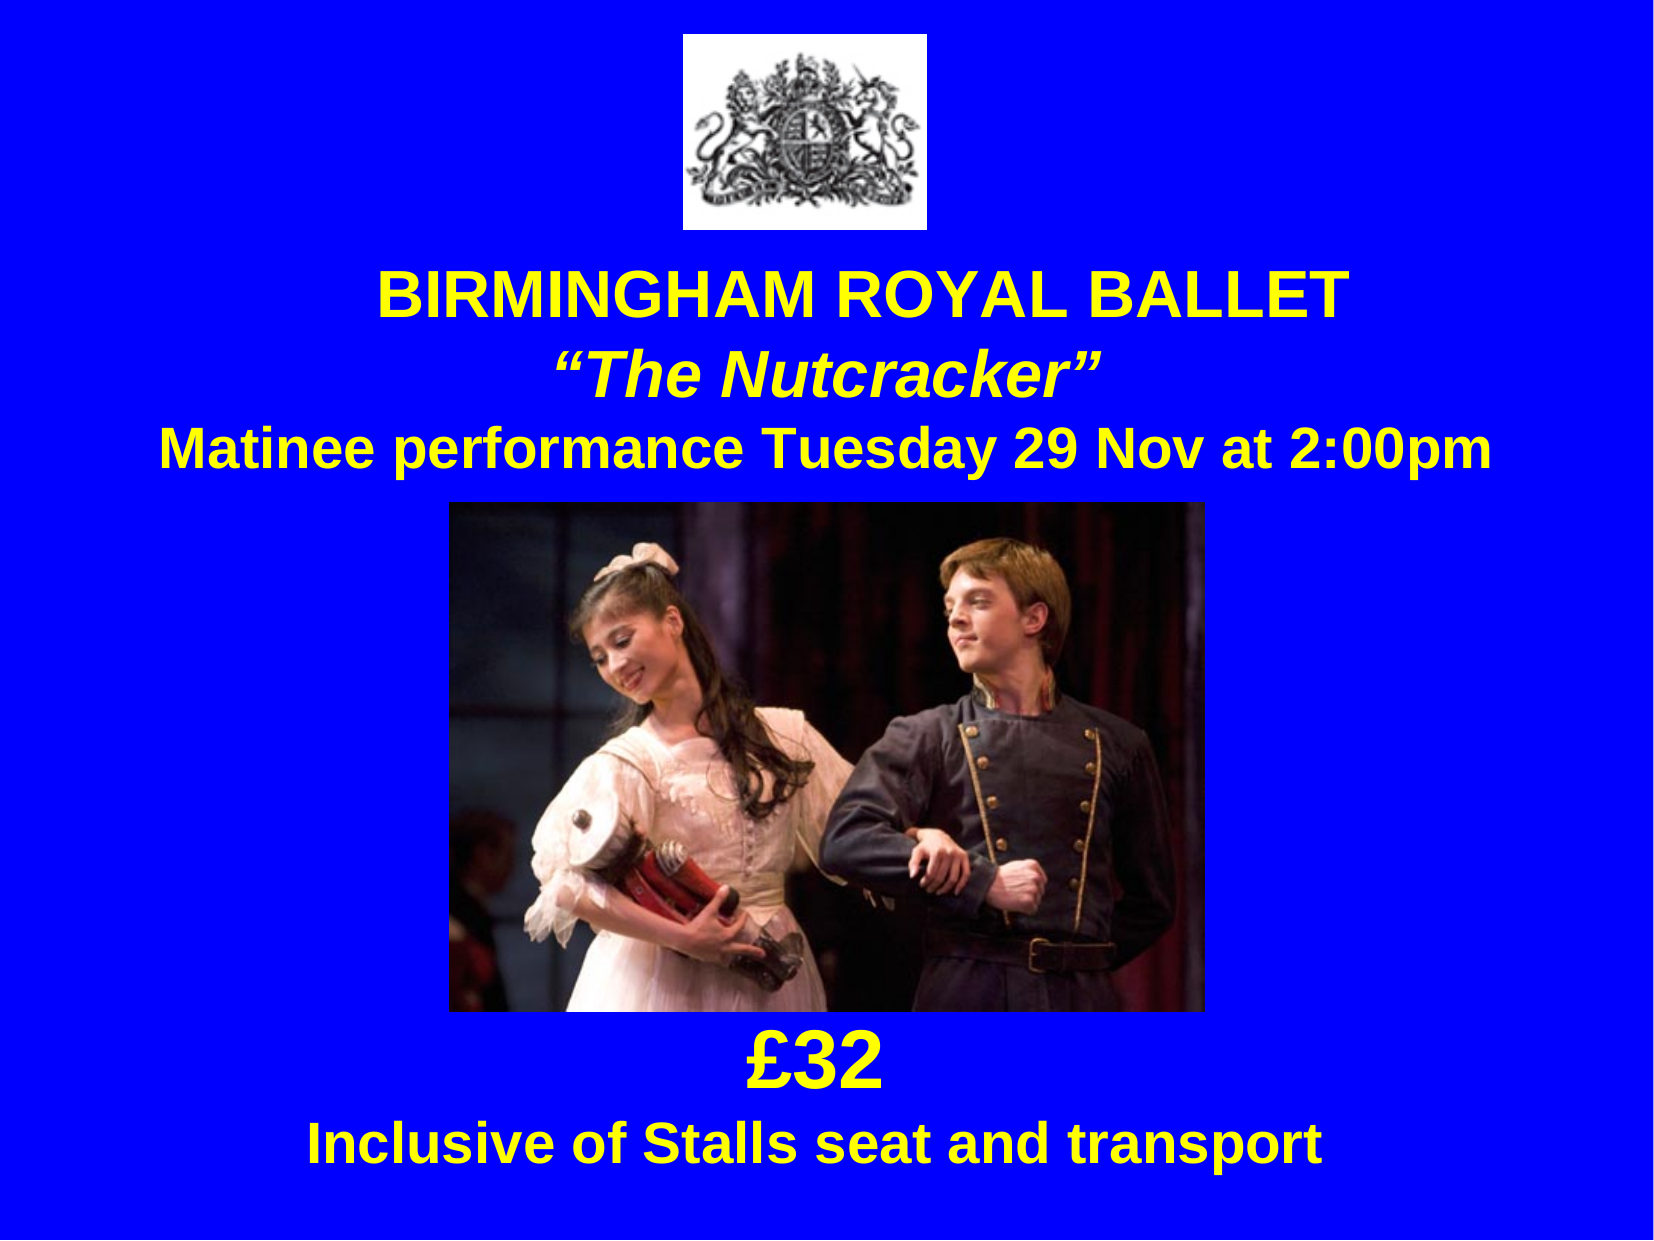

# BIRMINGHAM ROYAL BALLET “The Nutcracker” Matinee performance Tuesday 29 Nov at 2:00pm
£32
Inclusive of Stalls seat and transport